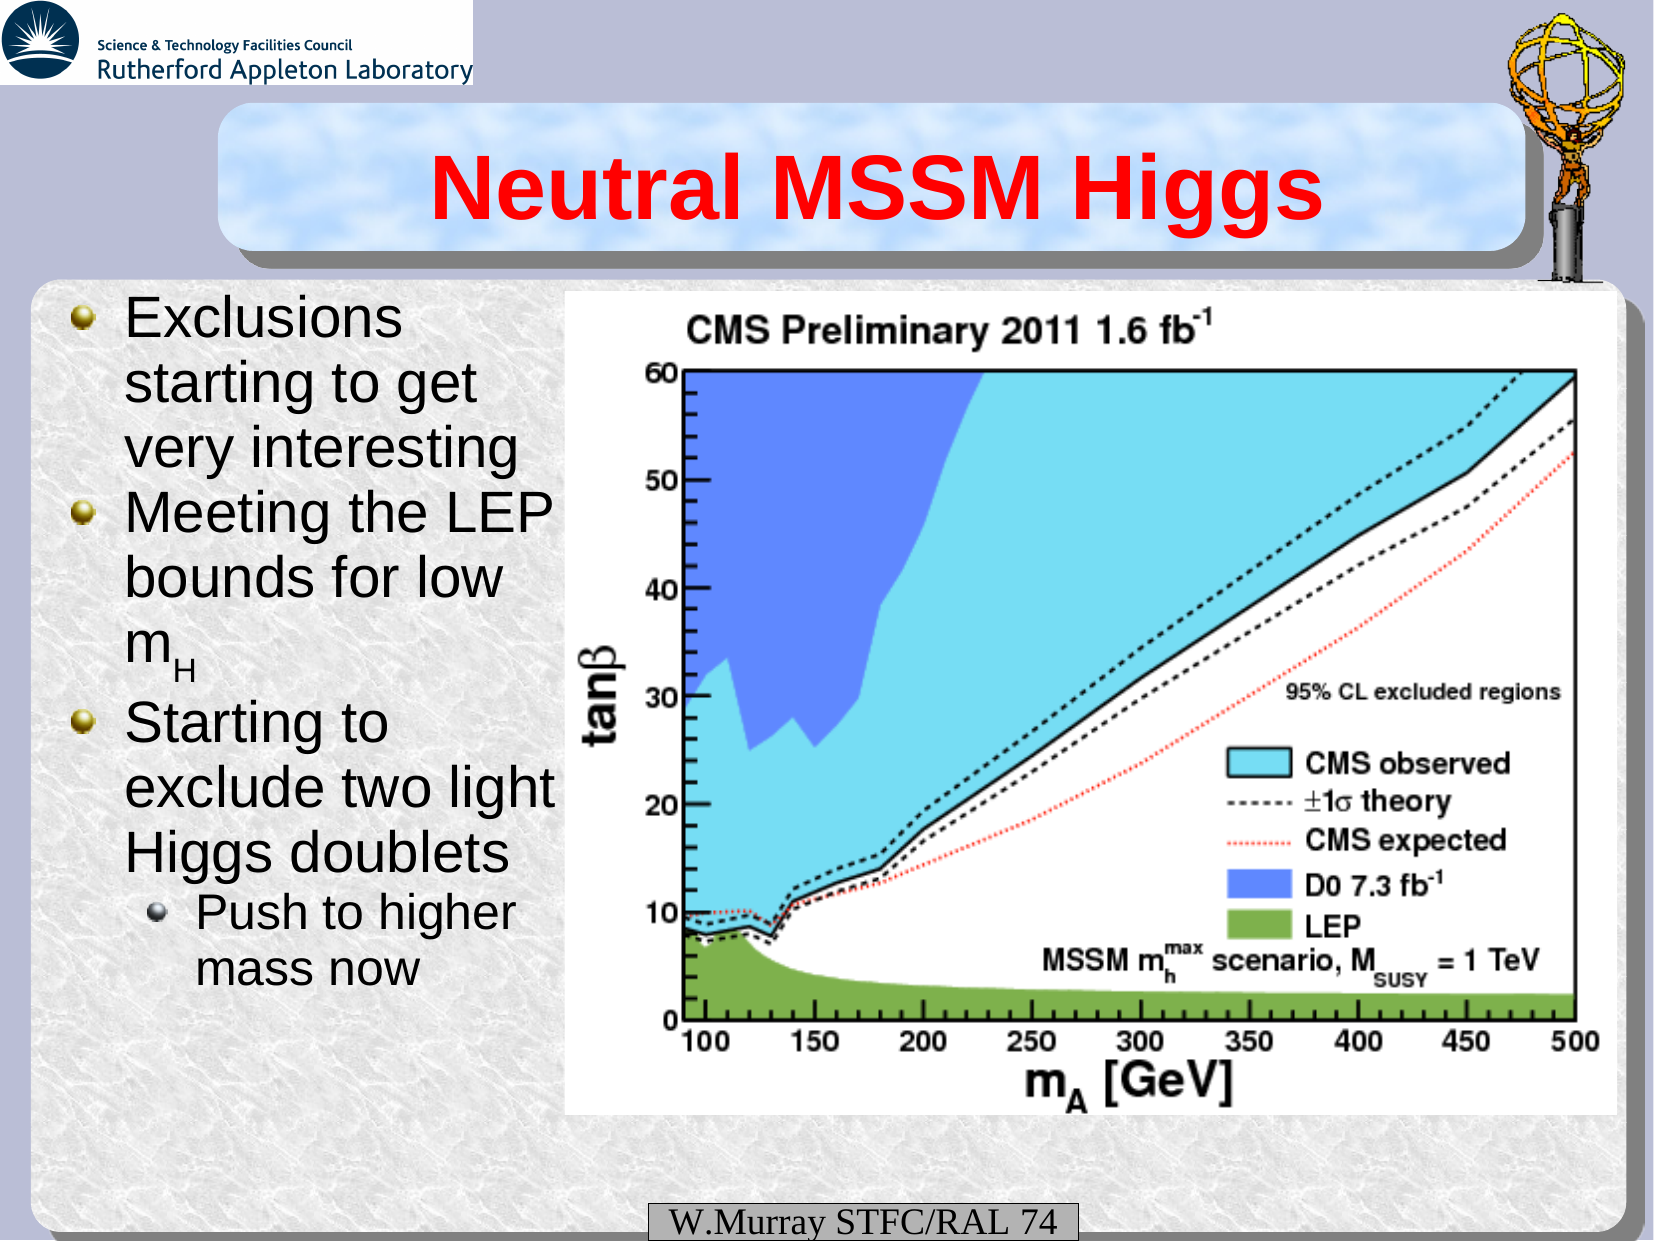

# Neutral MSSM Higgs
Exclusions starting to get very interesting
Meeting the LEP bounds for low mH
Starting to exclude two light Higgs doublets
Push to higher mass now